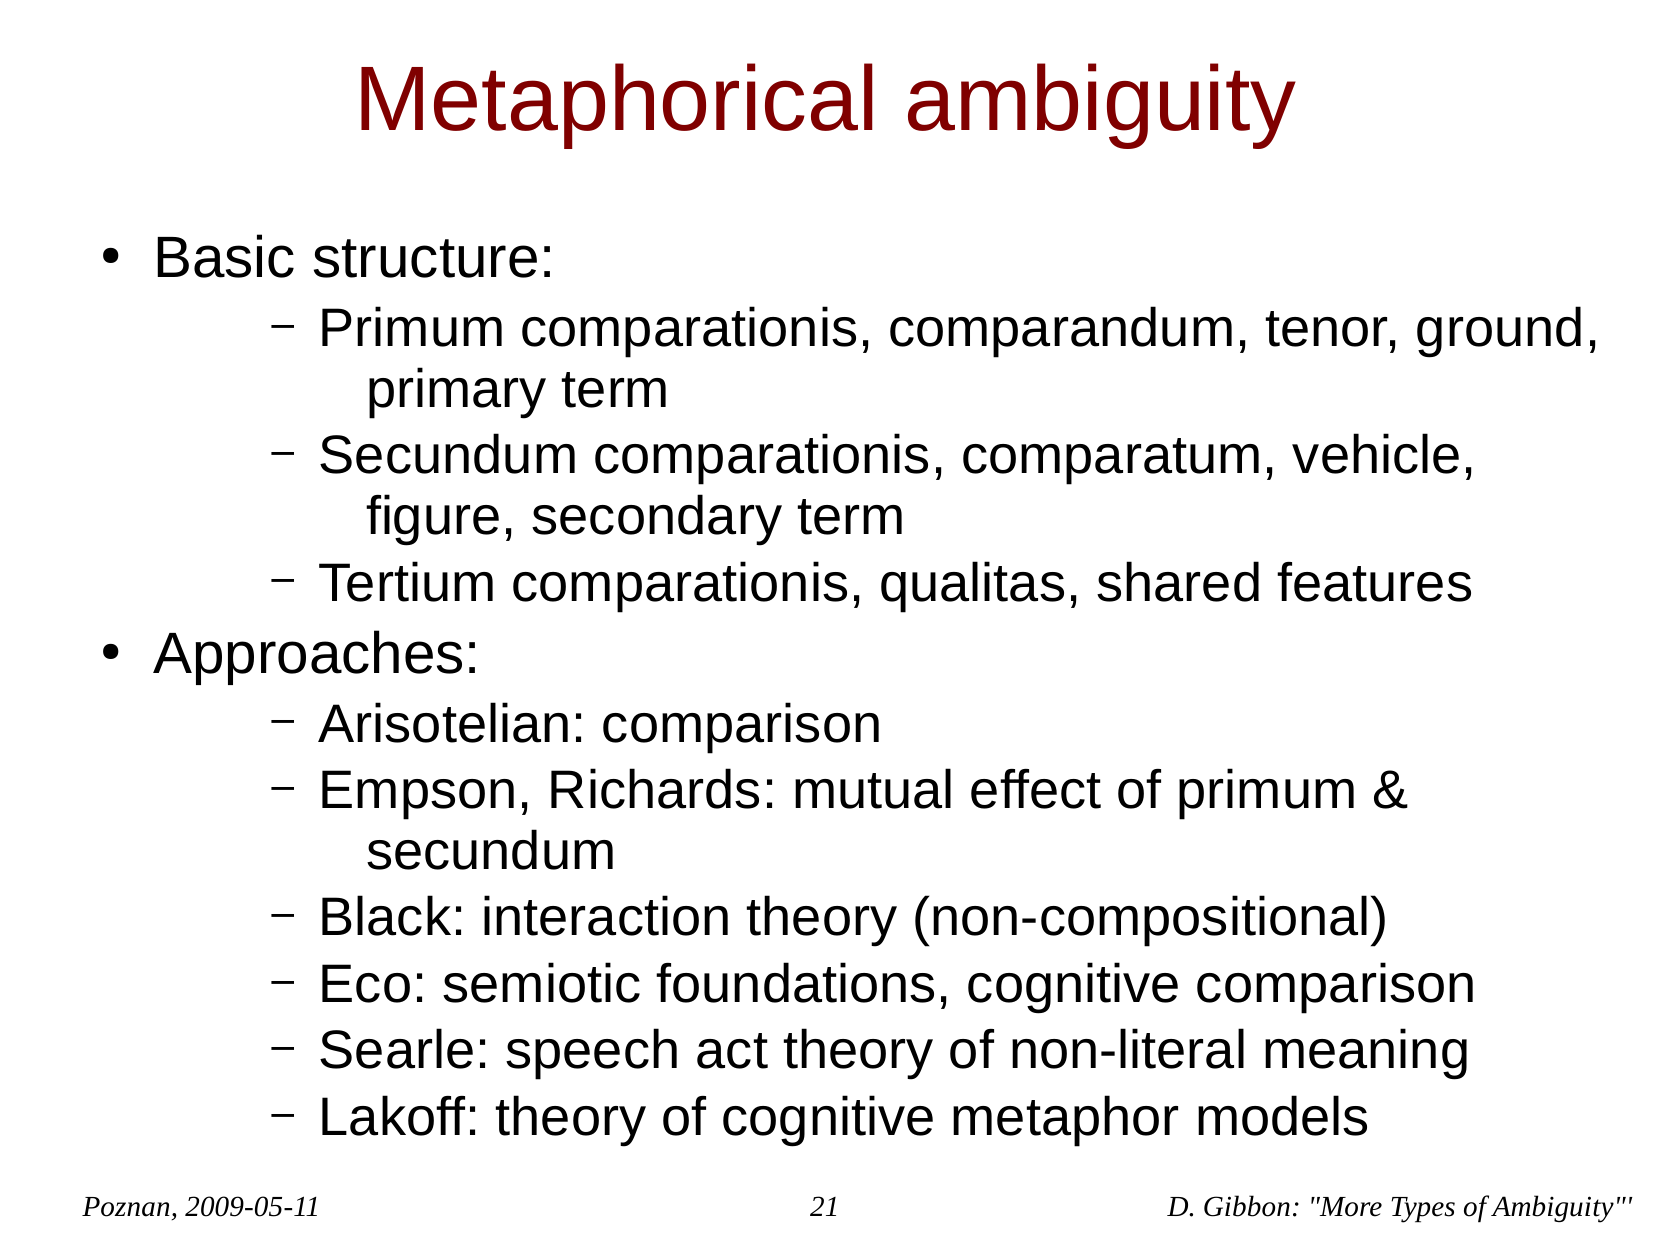

# Metaphorical ambiguity
Basic structure:
Primum comparationis, comparandum, tenor, ground, primary term
Secundum comparationis, comparatum, vehicle, figure, secondary term
Tertium comparationis, qualitas, shared features
Approaches:
Arisotelian: comparison
Empson, Richards: mutual effect of primum & secundum
Black: interaction theory (non-compositional)
Eco: semiotic foundations, cognitive comparison
Searle: speech act theory of non-literal meaning
Lakoff: theory of cognitive metaphor models
Poznan, 2009-05-11
21
D. Gibbon: "More Types of Ambiguity"'